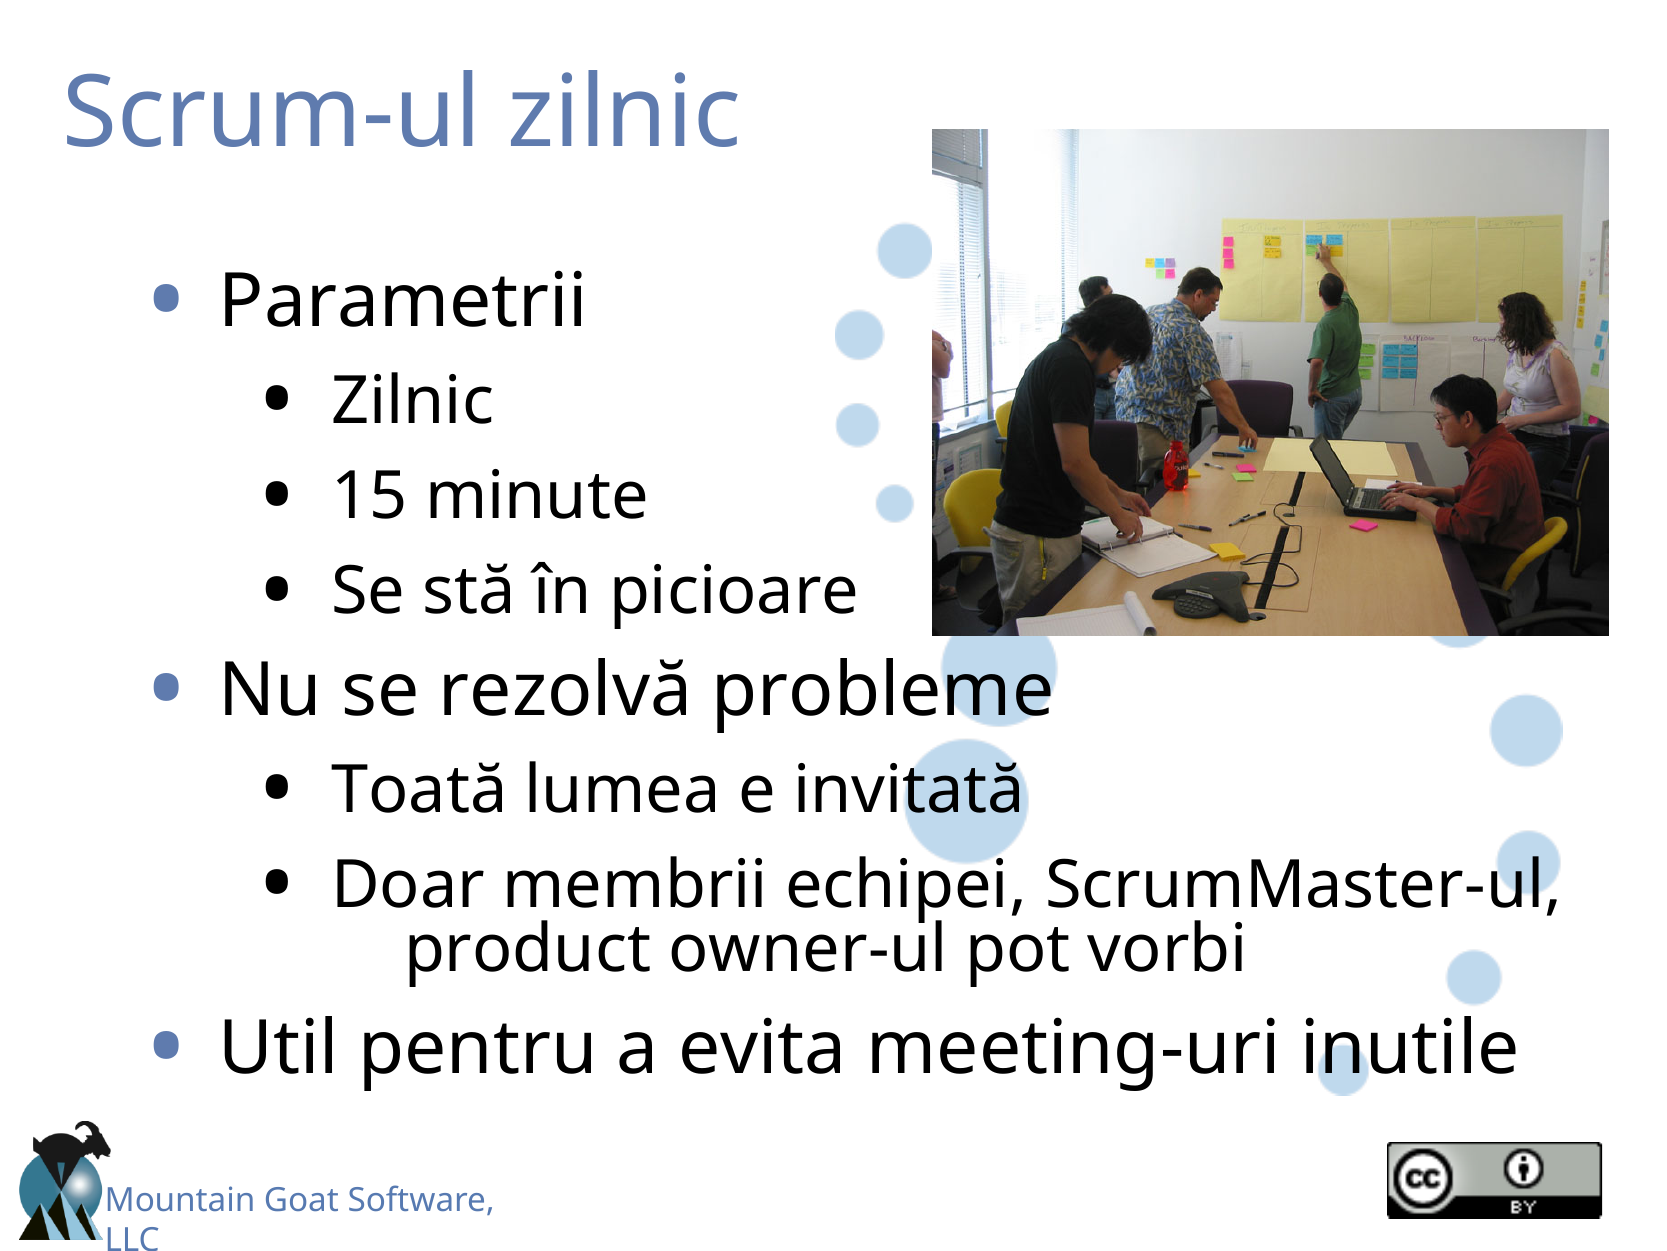

# Scrum-ul zilnic
Parametrii
Zilnic
15 minute
Se stă în picioare
Nu se rezolvă probleme
Toată lumea e invitată
Doar membrii echipei, ScrumMaster-ul, product owner-ul pot vorbi
Util pentru a evita meeting-uri inutile